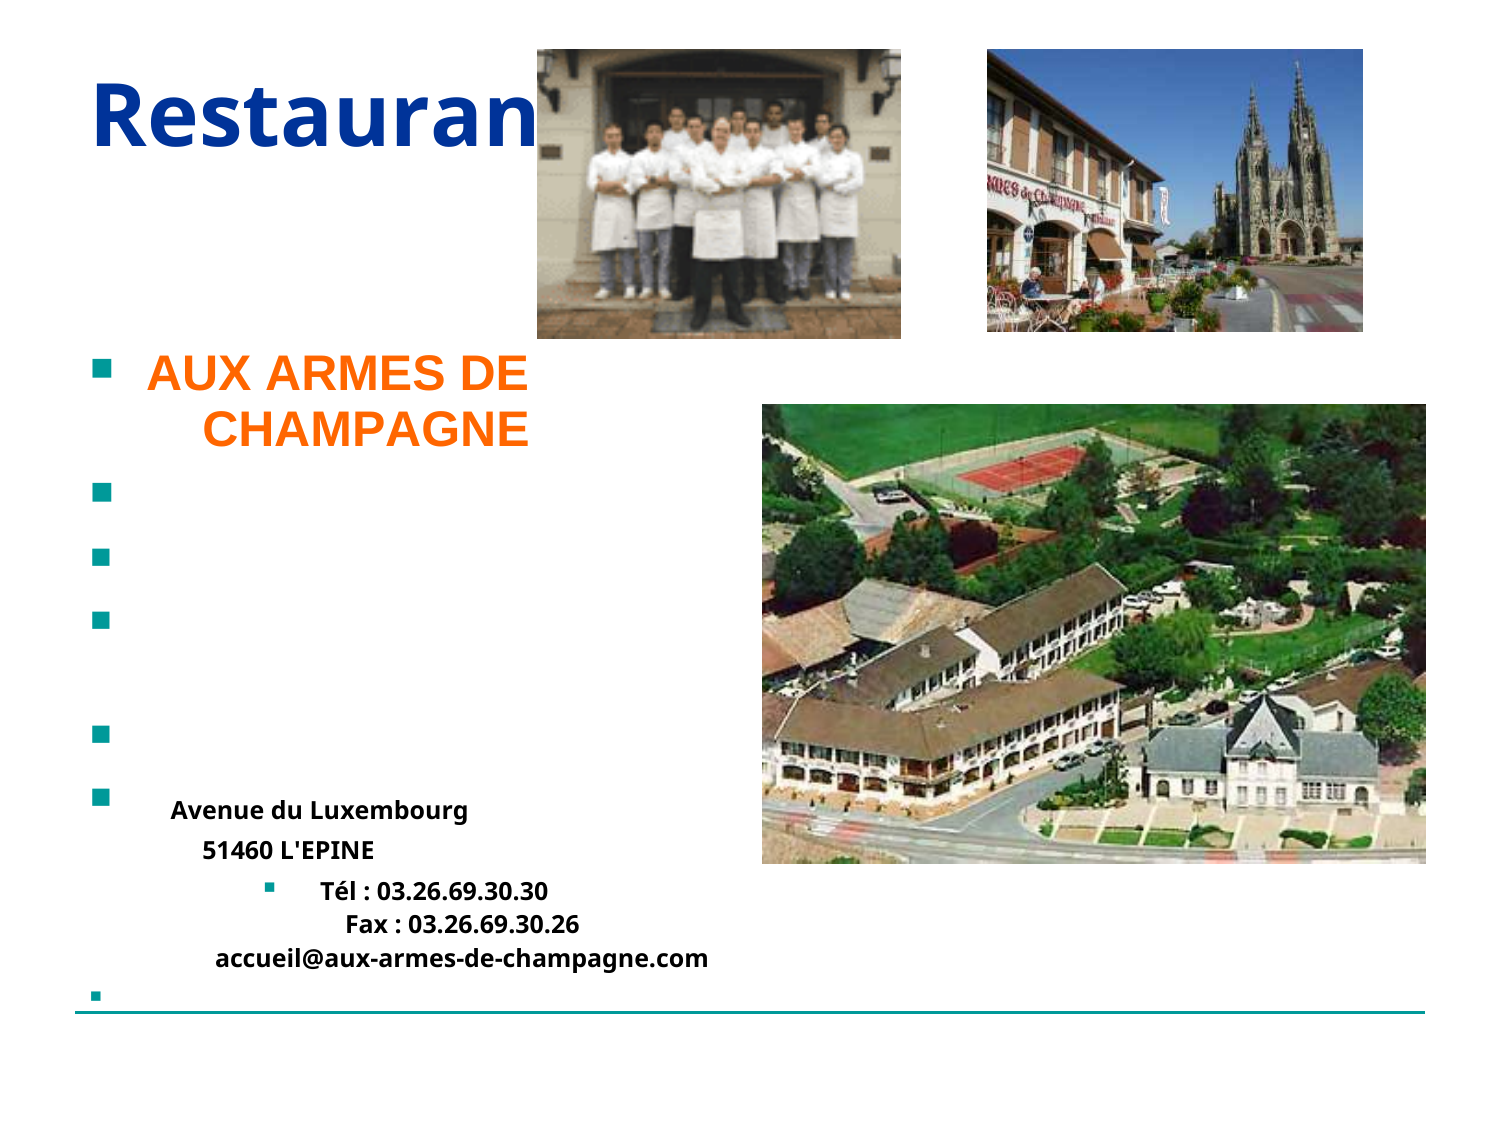

# Restaurant
AUX ARMES DE CHAMPAGNE
 Avenue du Luxembourg
51460 L'EPINE
Tél : 03.26.69.30.30
Fax : 03.26.69.30.26
accueil@aux-armes-de-champagne.com